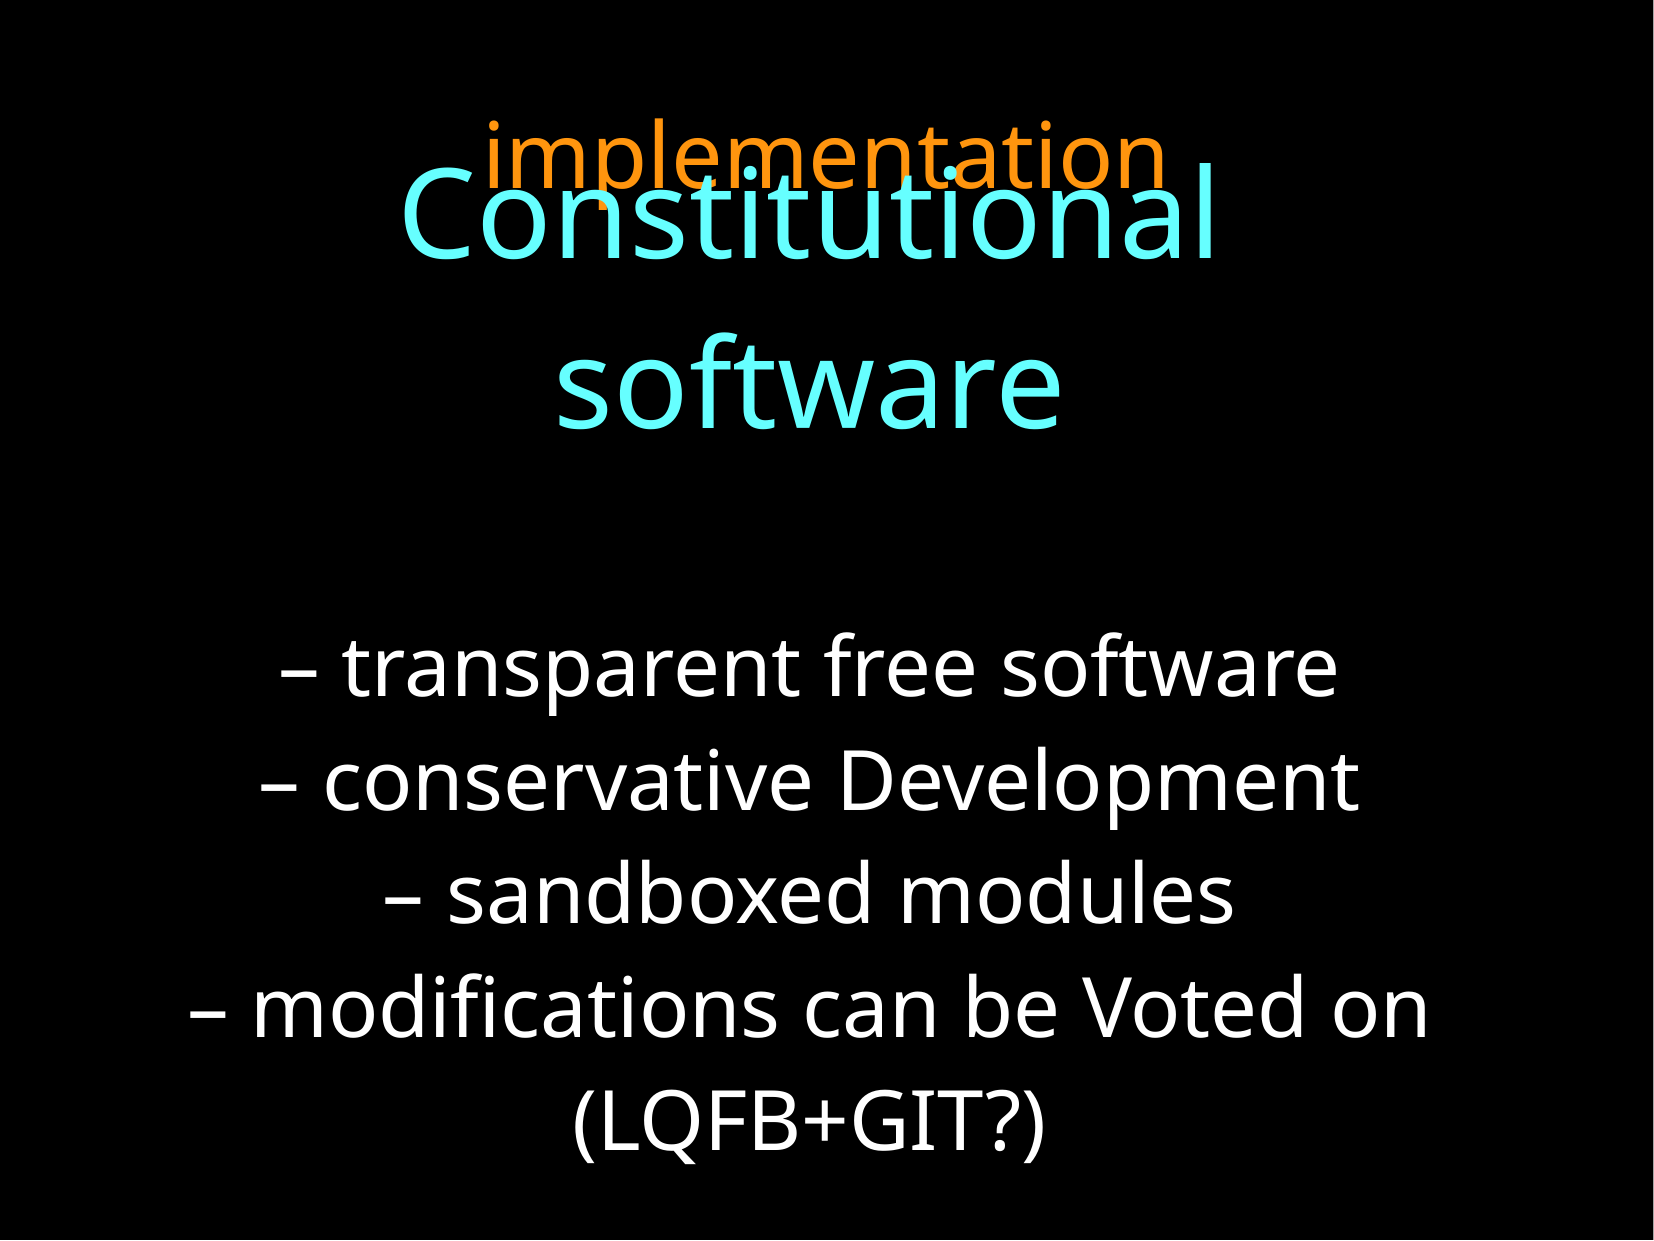

# implementation
Constitutional
software
– transparent free software
– conservative Development
– sandboxed modules
– modifications can be Voted on
(LQFB+GIT?)